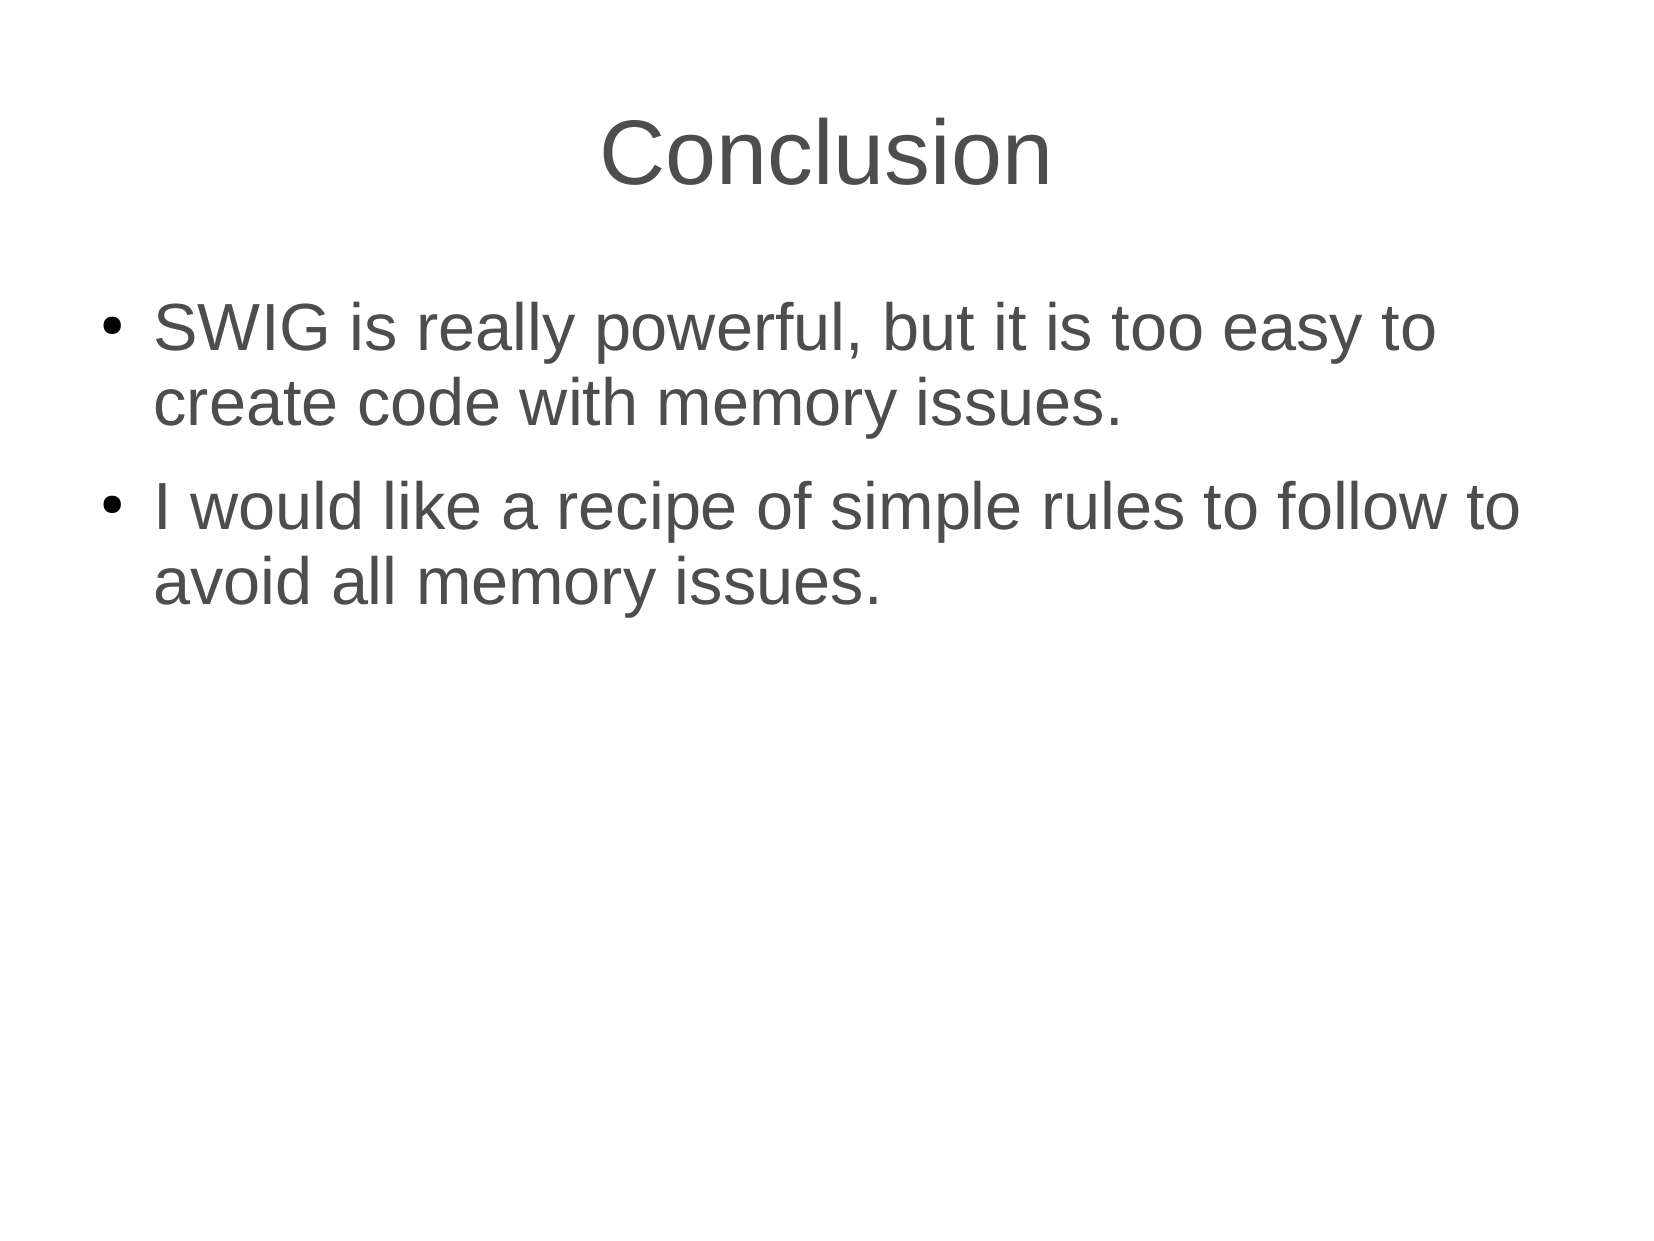

# Conclusion
SWIG is really powerful, but it is too easy to create code with memory issues.
I would like a recipe of simple rules to follow to avoid all memory issues.